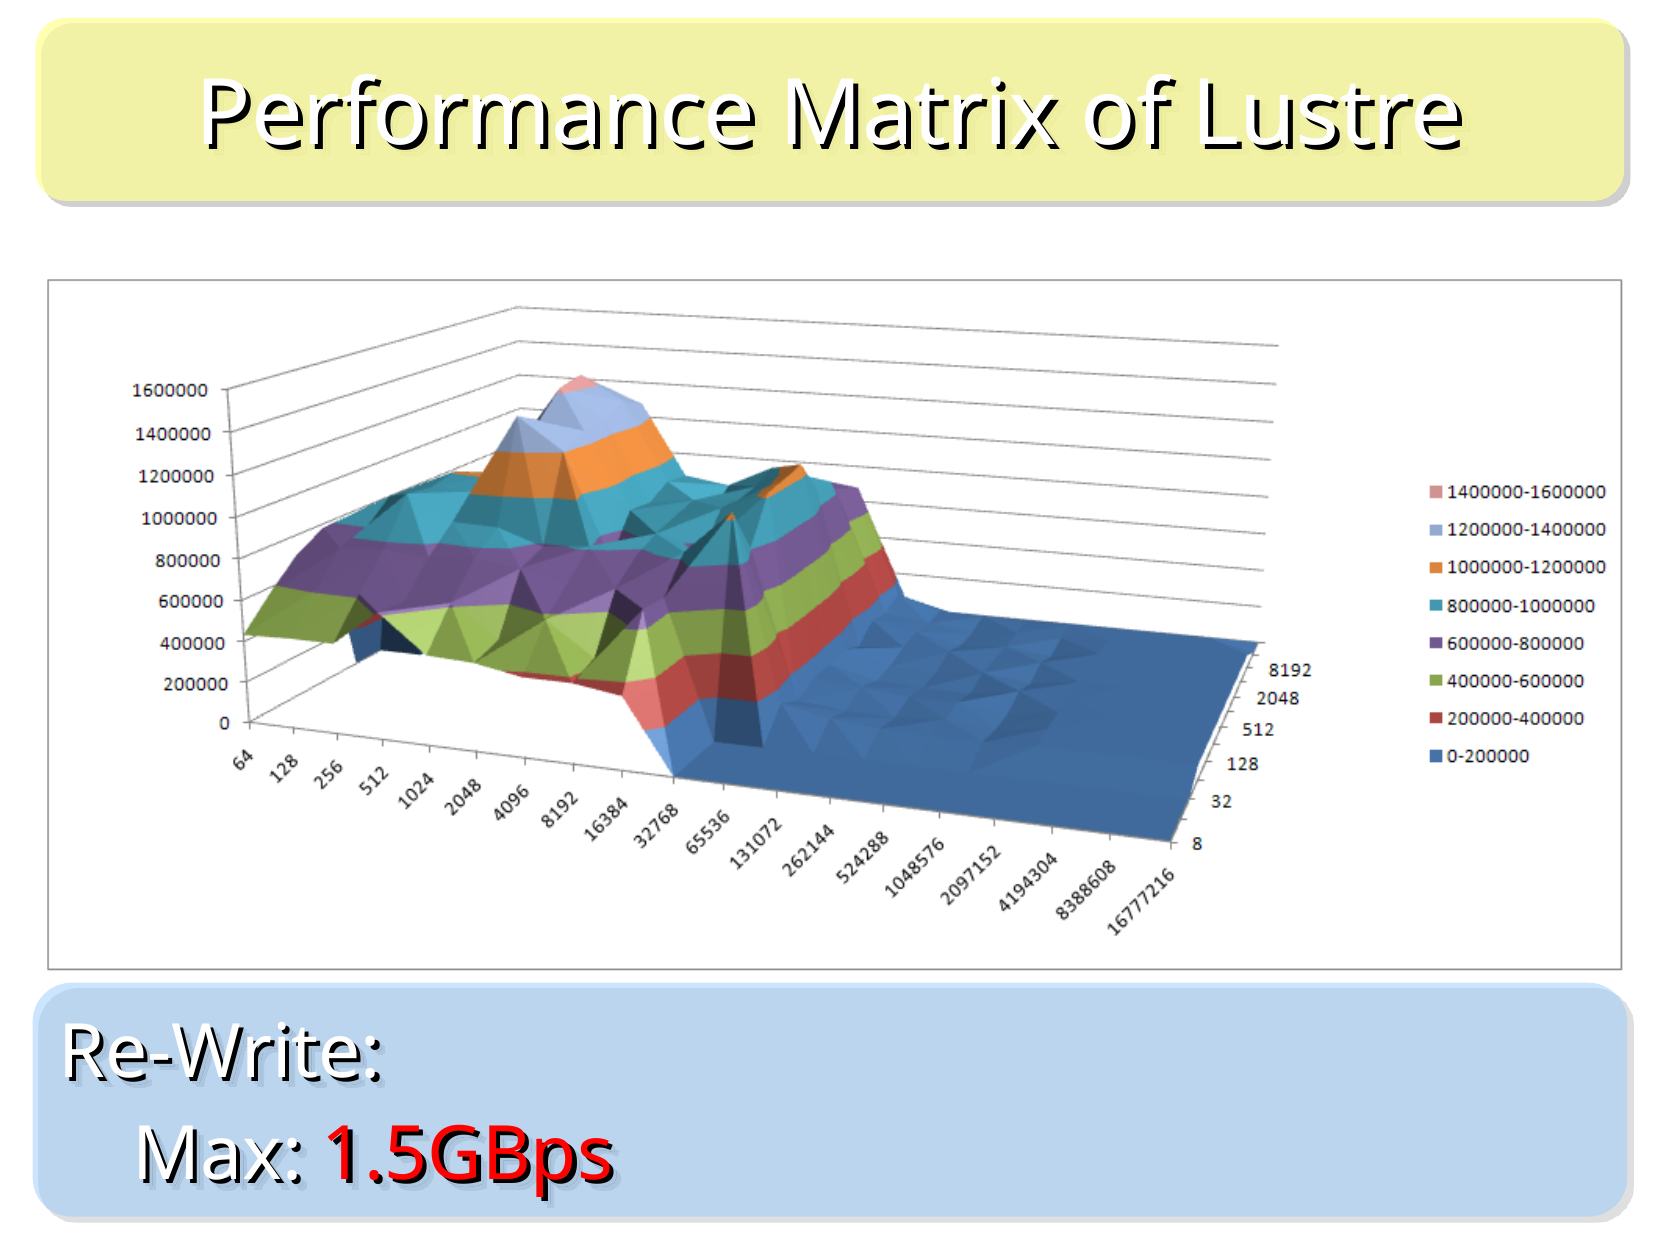

Performance Matrix of Lustre
Re-Write:
	Max: 1.5GBps